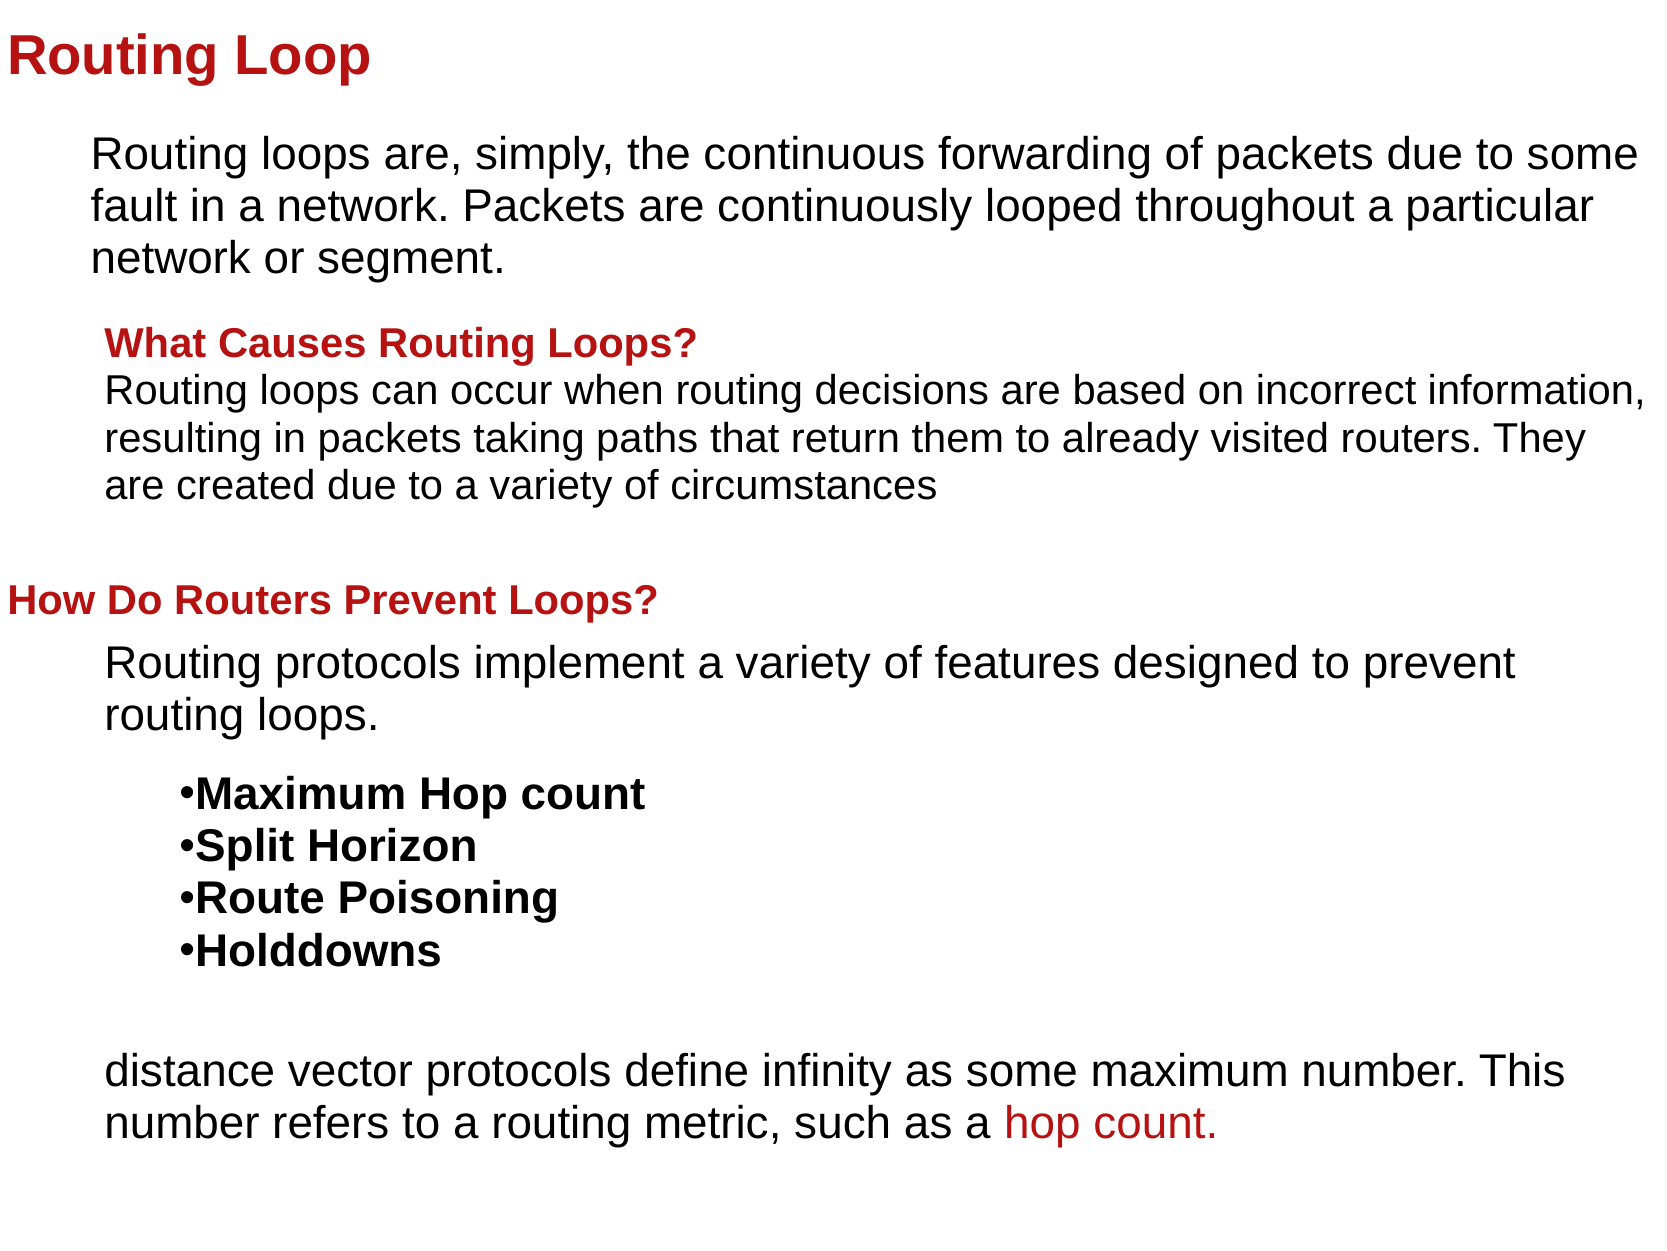

Routing Loop
Routing loops are, simply, the continuous forwarding of packets due to some fault in a network. Packets are continuously looped throughout a particular network or segment.
What Causes Routing Loops?
Routing loops can occur when routing decisions are based on incorrect information, resulting in packets taking paths that return them to already visited routers. They are created due to a variety of circumstances
How Do Routers Prevent Loops?
Routing protocols implement a variety of features designed to prevent routing loops.
Maximum Hop count
Split Horizon
Route Poisoning
Holddowns
distance vector protocols define infinity as some maximum number. This number refers to a routing metric, such as a hop count.